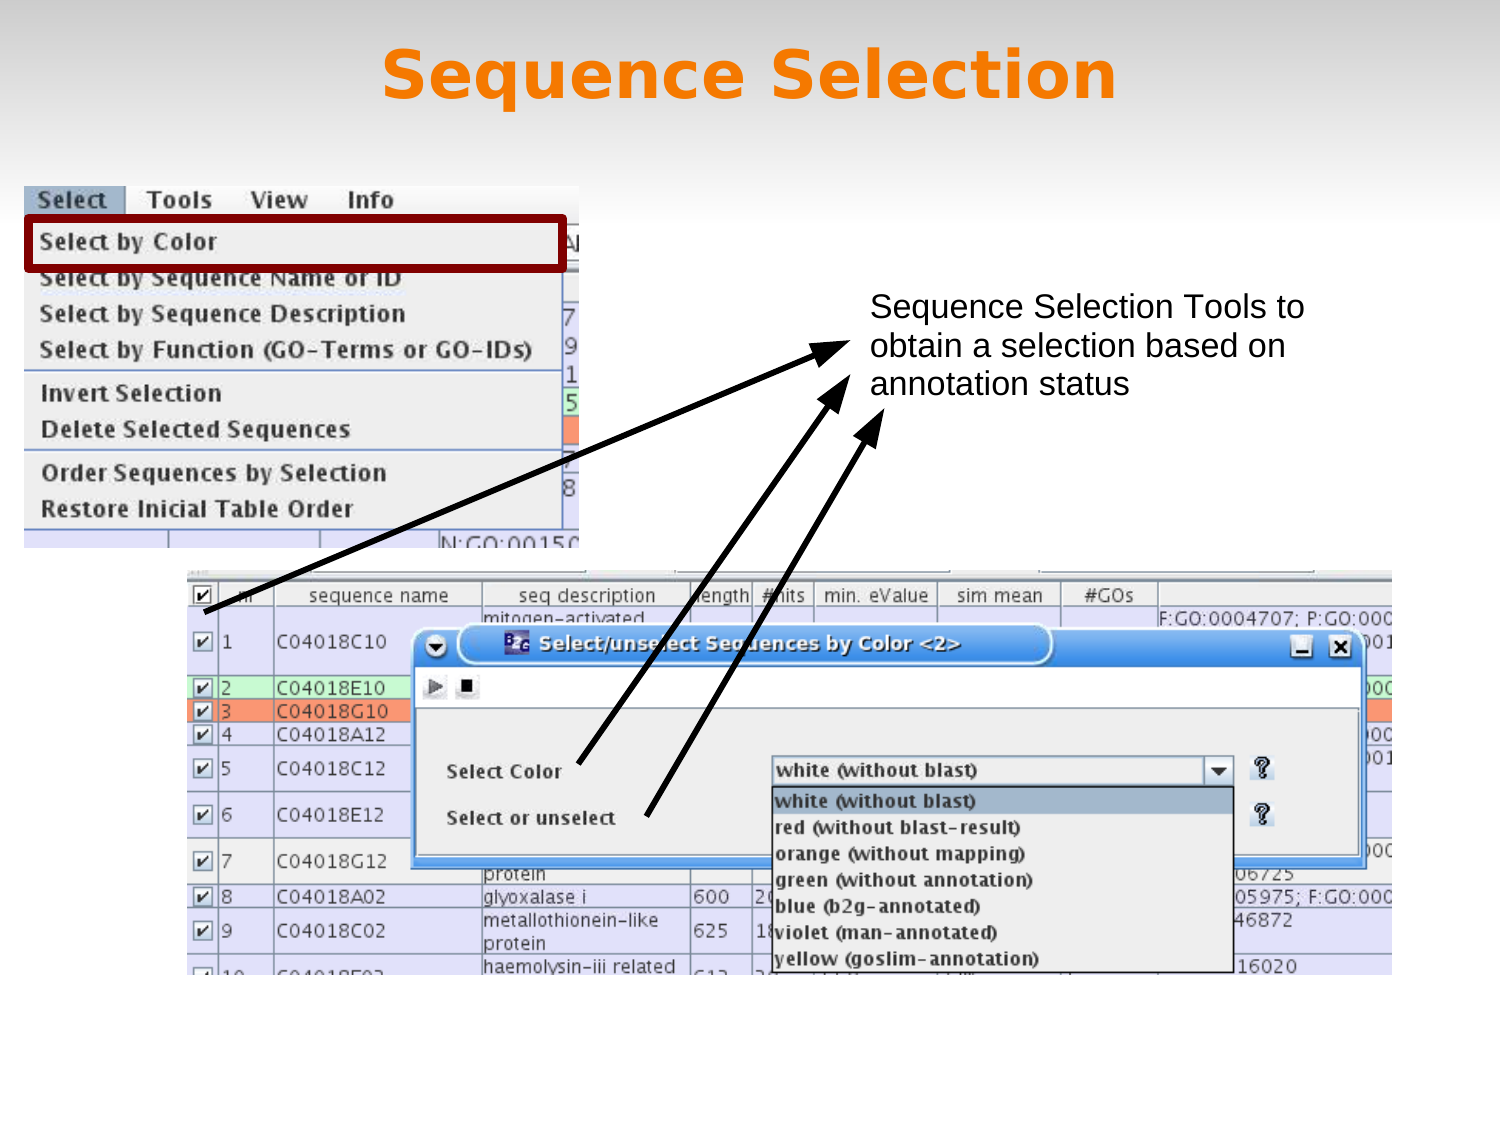

# Sequence Selection
Sequence Selection Tools to
obtain a selection based on
annotation status